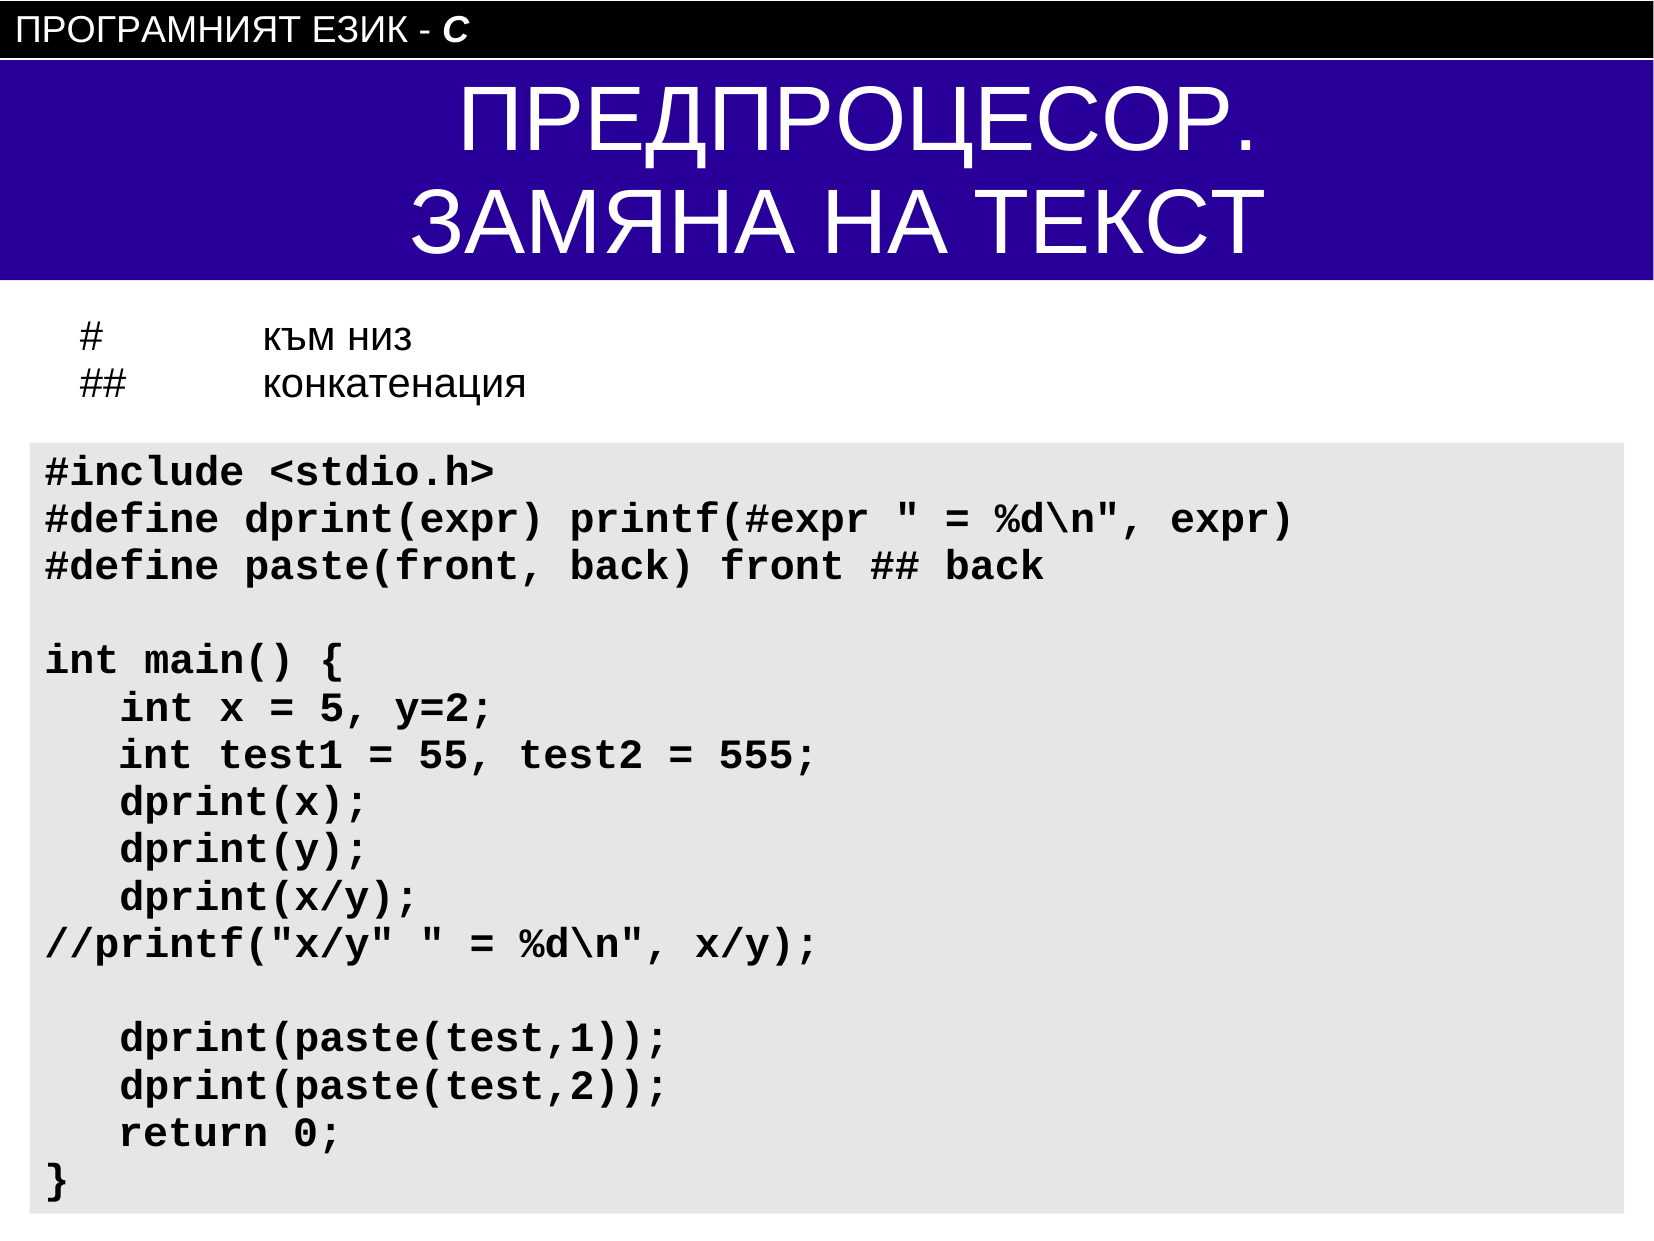

ПРОГРАМНИЯT ЕЗИК - С
						ПРЕДПРОЦЕСОР.
					 ЗАМЯНА НА ТЕКСТ
#		към низ
##		конкатенация
#include <stdio.h>
#define dprint(expr) printf(#expr " = %d\n", expr)
#define paste(front, back) front ## back
int main() {
 int x = 5, y=2;
	int test1 = 55, test2 = 555;
 dprint(x);
 dprint(y);
 dprint(x/y);
//printf("x/y" " = %d\n", x/y);
 dprint(paste(test,1));
 dprint(paste(test,2));
	return 0;
}